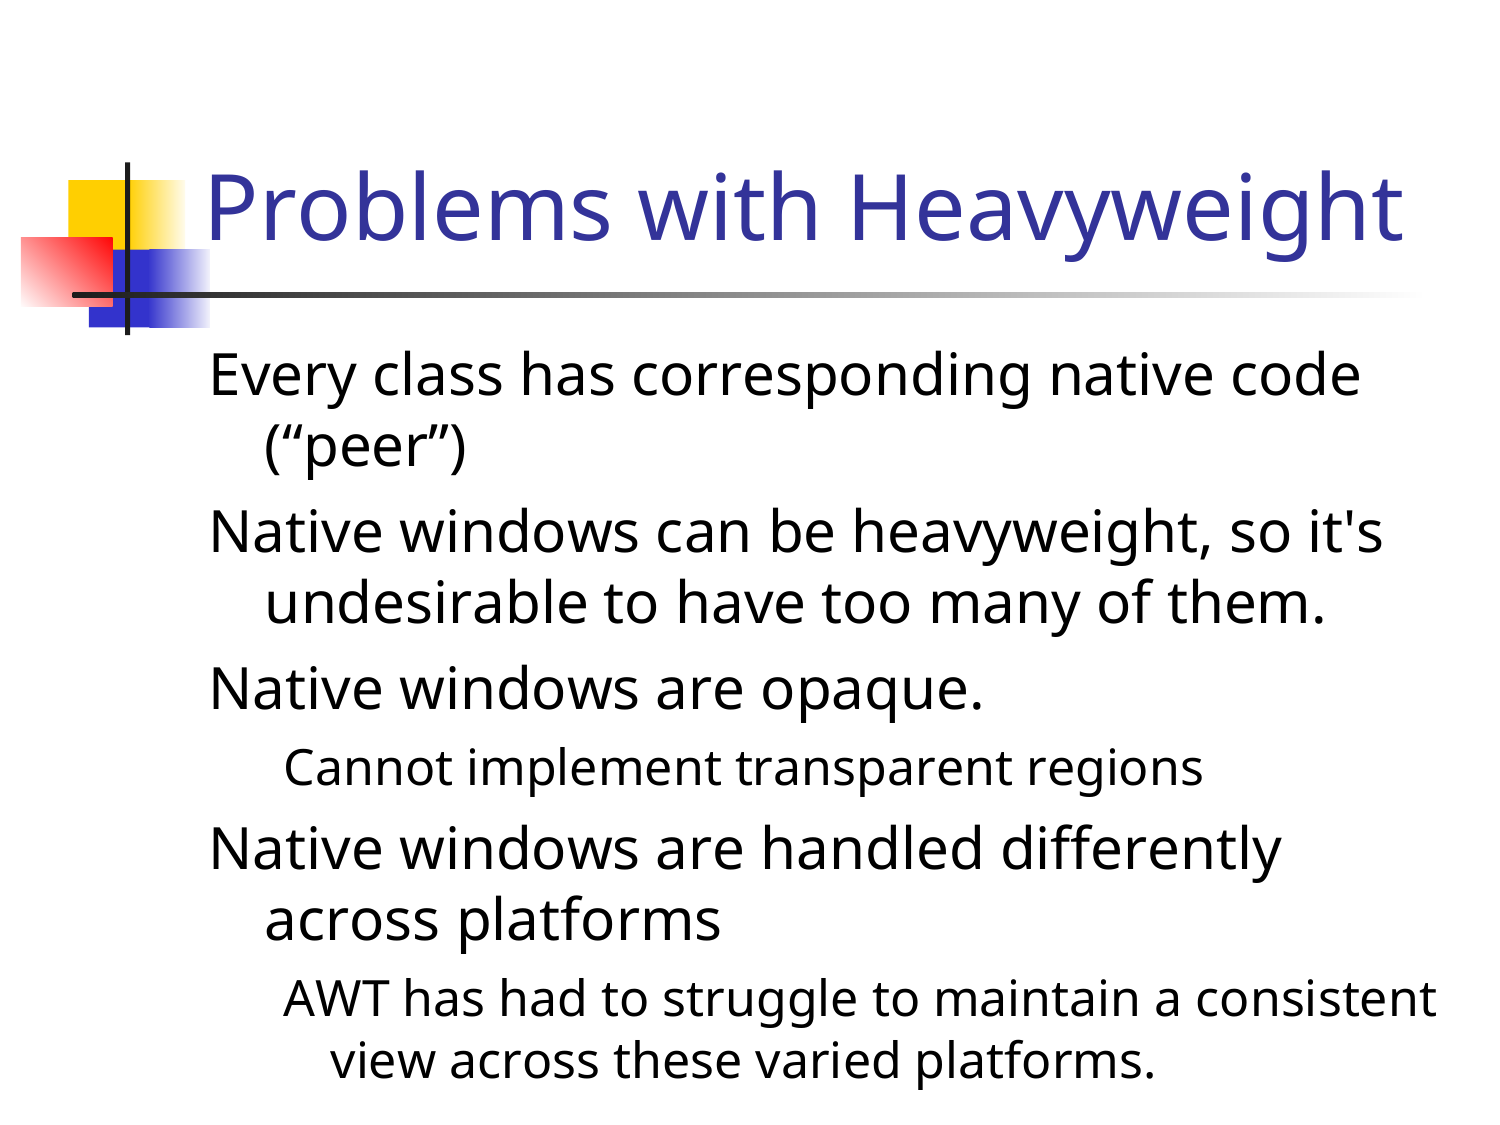

# Problems with Heavyweight
Every class has corresponding native code (“peer”)
Native windows can be heavyweight, so it's undesirable to have too many of them.
Native windows are opaque.
Cannot implement transparent regions
Native windows are handled differently across platforms
AWT has had to struggle to maintain a consistent view across these varied platforms.